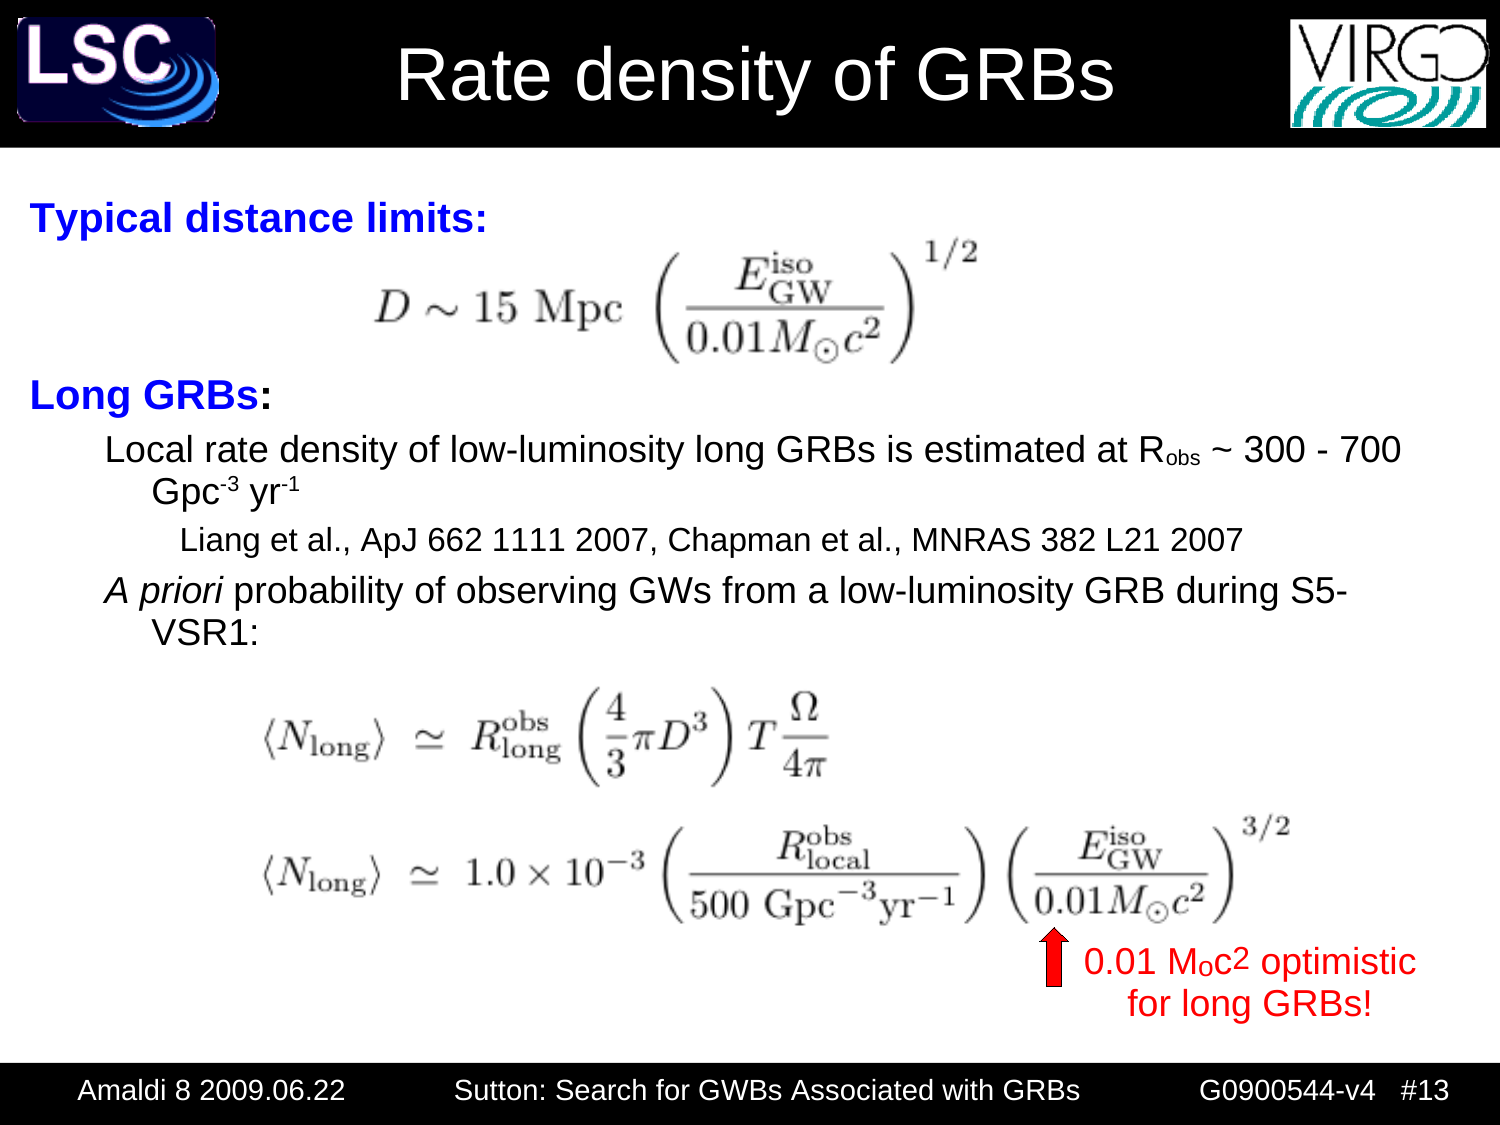

# Rate density of GRBs
Typical distance limits:
Long GRBs:
Local rate density of low-luminosity long GRBs is estimated at Robs ~ 300 - 700 Gpc-3 yr-1
Liang et al., ApJ 662 1111 2007, Chapman et al., MNRAS 382 L21 2007
A priori probability of observing GWs from a low-luminosity GRB during S5-VSR1:
0.01 Moc2 optimistic
for long GRBs!
13